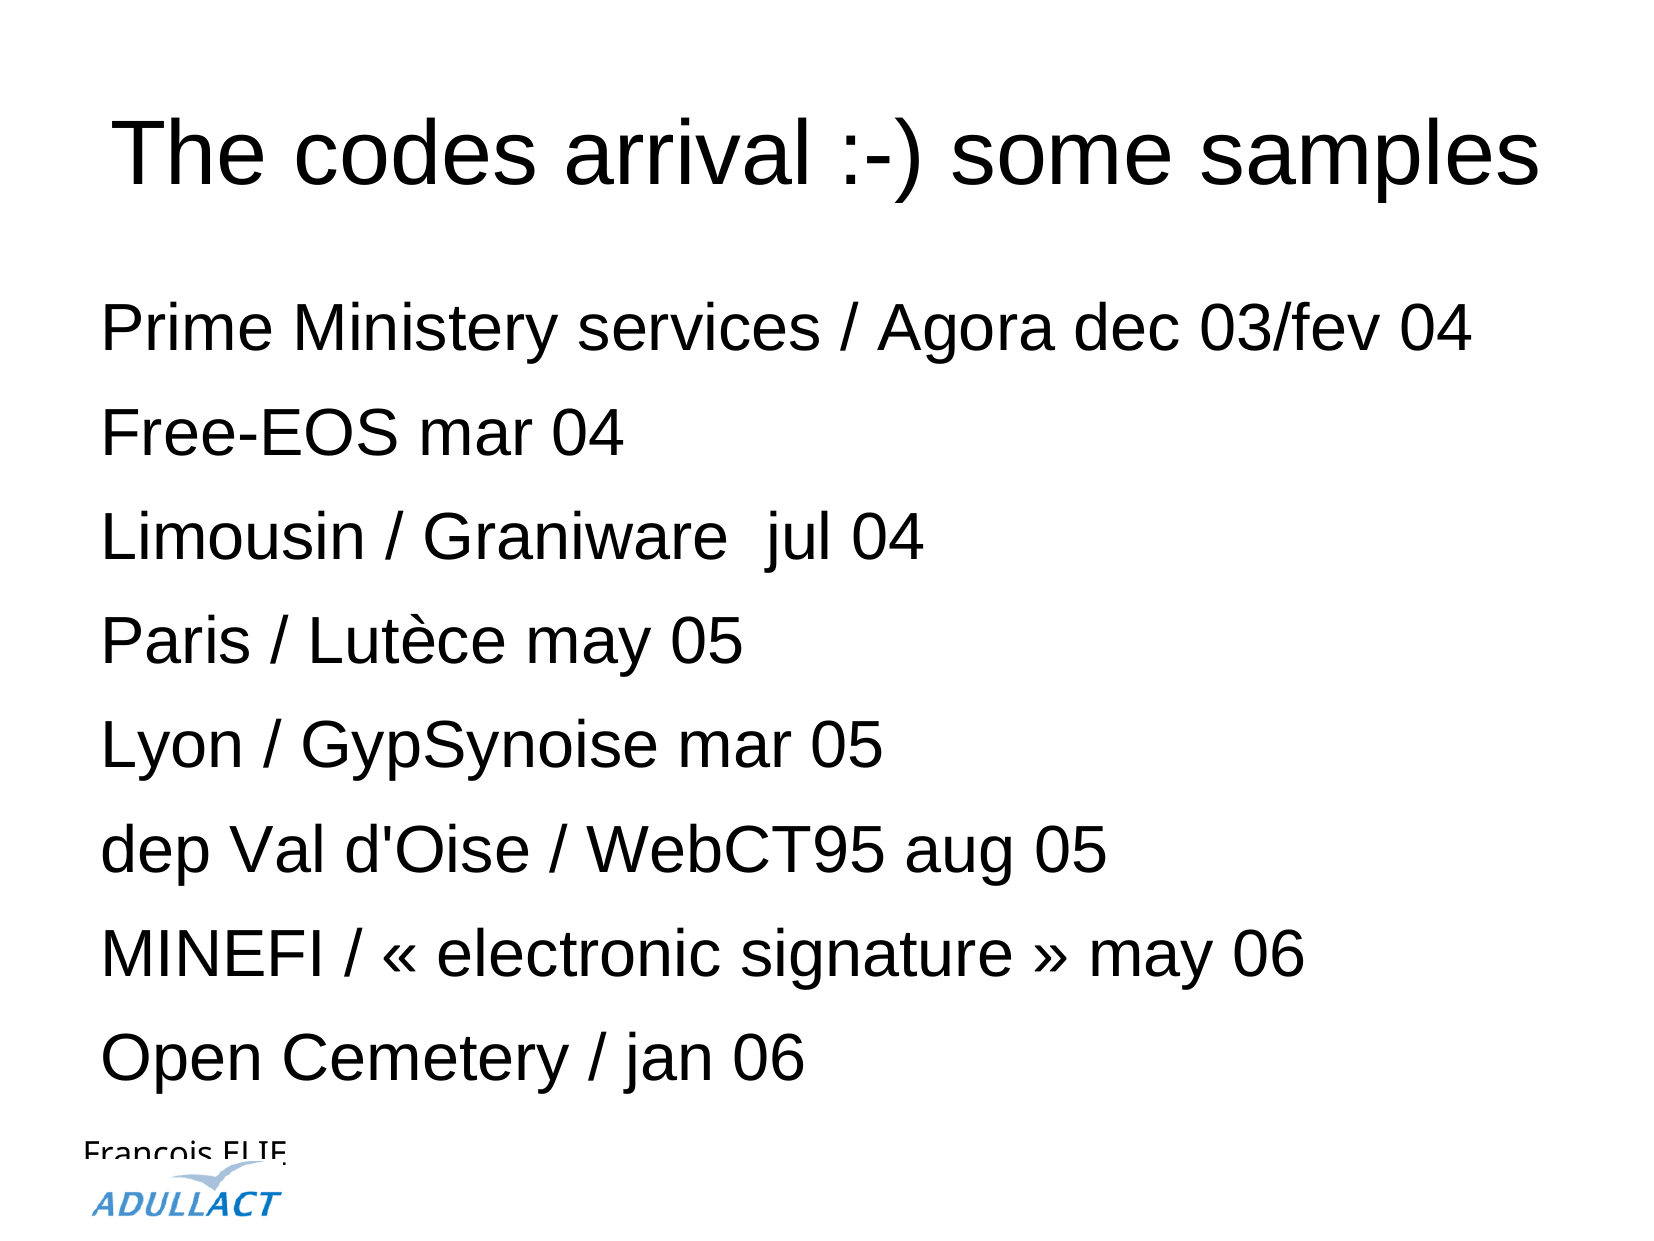

# The codes arrival :-) some samples
Prime Ministery services / Agora dec 03/fev 04
Free-EOS mar 04
Limousin / Graniware jul 04
Paris / Lutèce may 05
Lyon / GypSynoise mar 05
dep Val d'Oise / WebCT95 aug 05
MINEFI / « electronic signature » may 06
Open Cemetery / jan 06